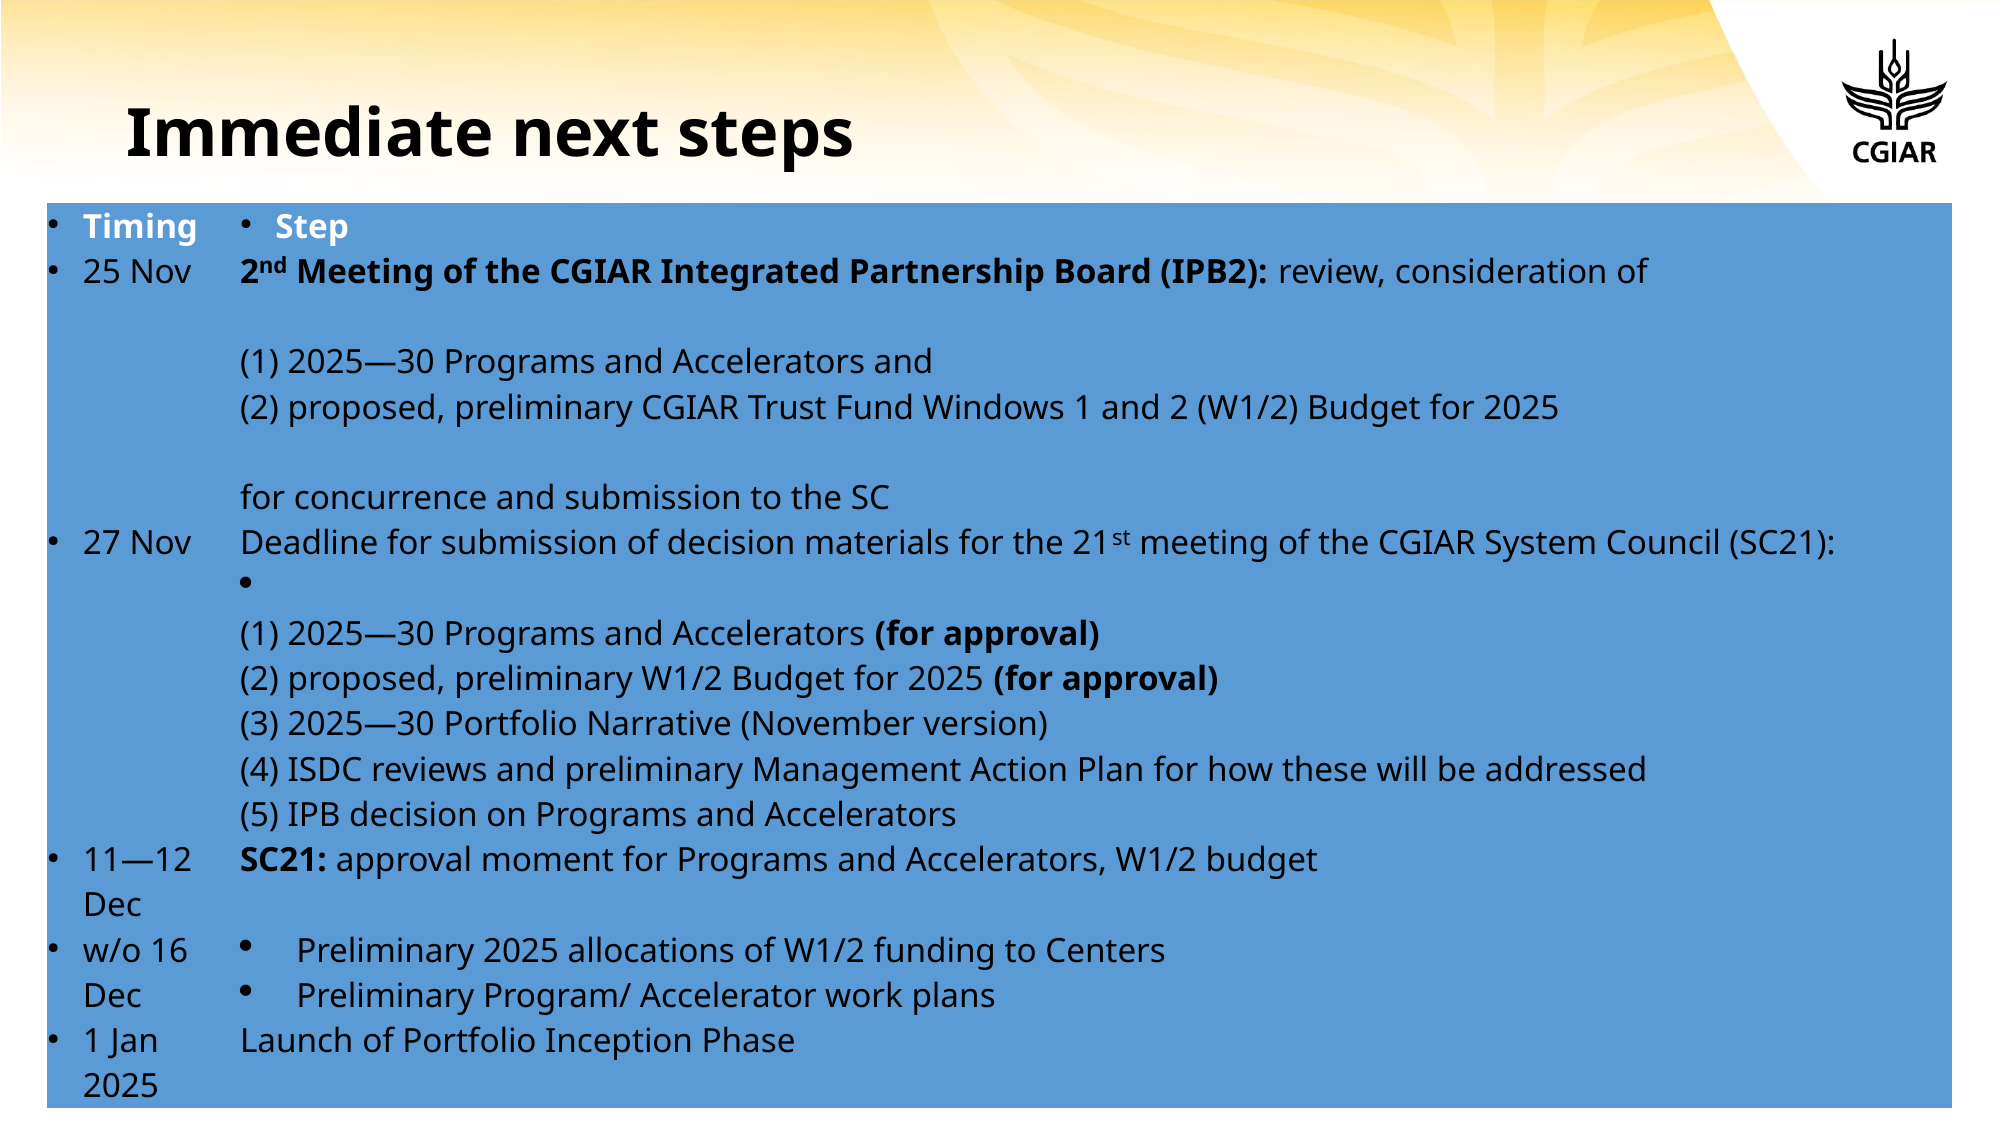

# Immediate next steps
| Timing | Step |
| --- | --- |
| 25 Nov | 2nd Meeting of the CGIAR Integrated Partnership Board (IPB2): review, consideration of (1) 2025—30 Programs and Accelerators and (2) proposed, preliminary CGIAR Trust Fund Windows 1 and 2 (W1/2) Budget for 2025 for concurrence and submission to the SC |
| 27 Nov | Deadline for submission of decision materials for the 21st meeting of the CGIAR System Council (SC21): (1) 2025—30 Programs and Accelerators (for approval) (2) proposed, preliminary W1/2 Budget for 2025 (for approval) (3) 2025—30 Portfolio Narrative (November version) (4) ISDC reviews and preliminary Management Action Plan for how these will be addressed (5) IPB decision on Programs and Accelerators |
| 11—12 Dec | SC21: approval moment for Programs and Accelerators, W1/2 budget |
| w/o 16 Dec | Preliminary 2025 allocations of W1/2 funding to Centers Preliminary Program/ Accelerator work plans |
| 1 Jan 2025 | Launch of Portfolio Inception Phase |